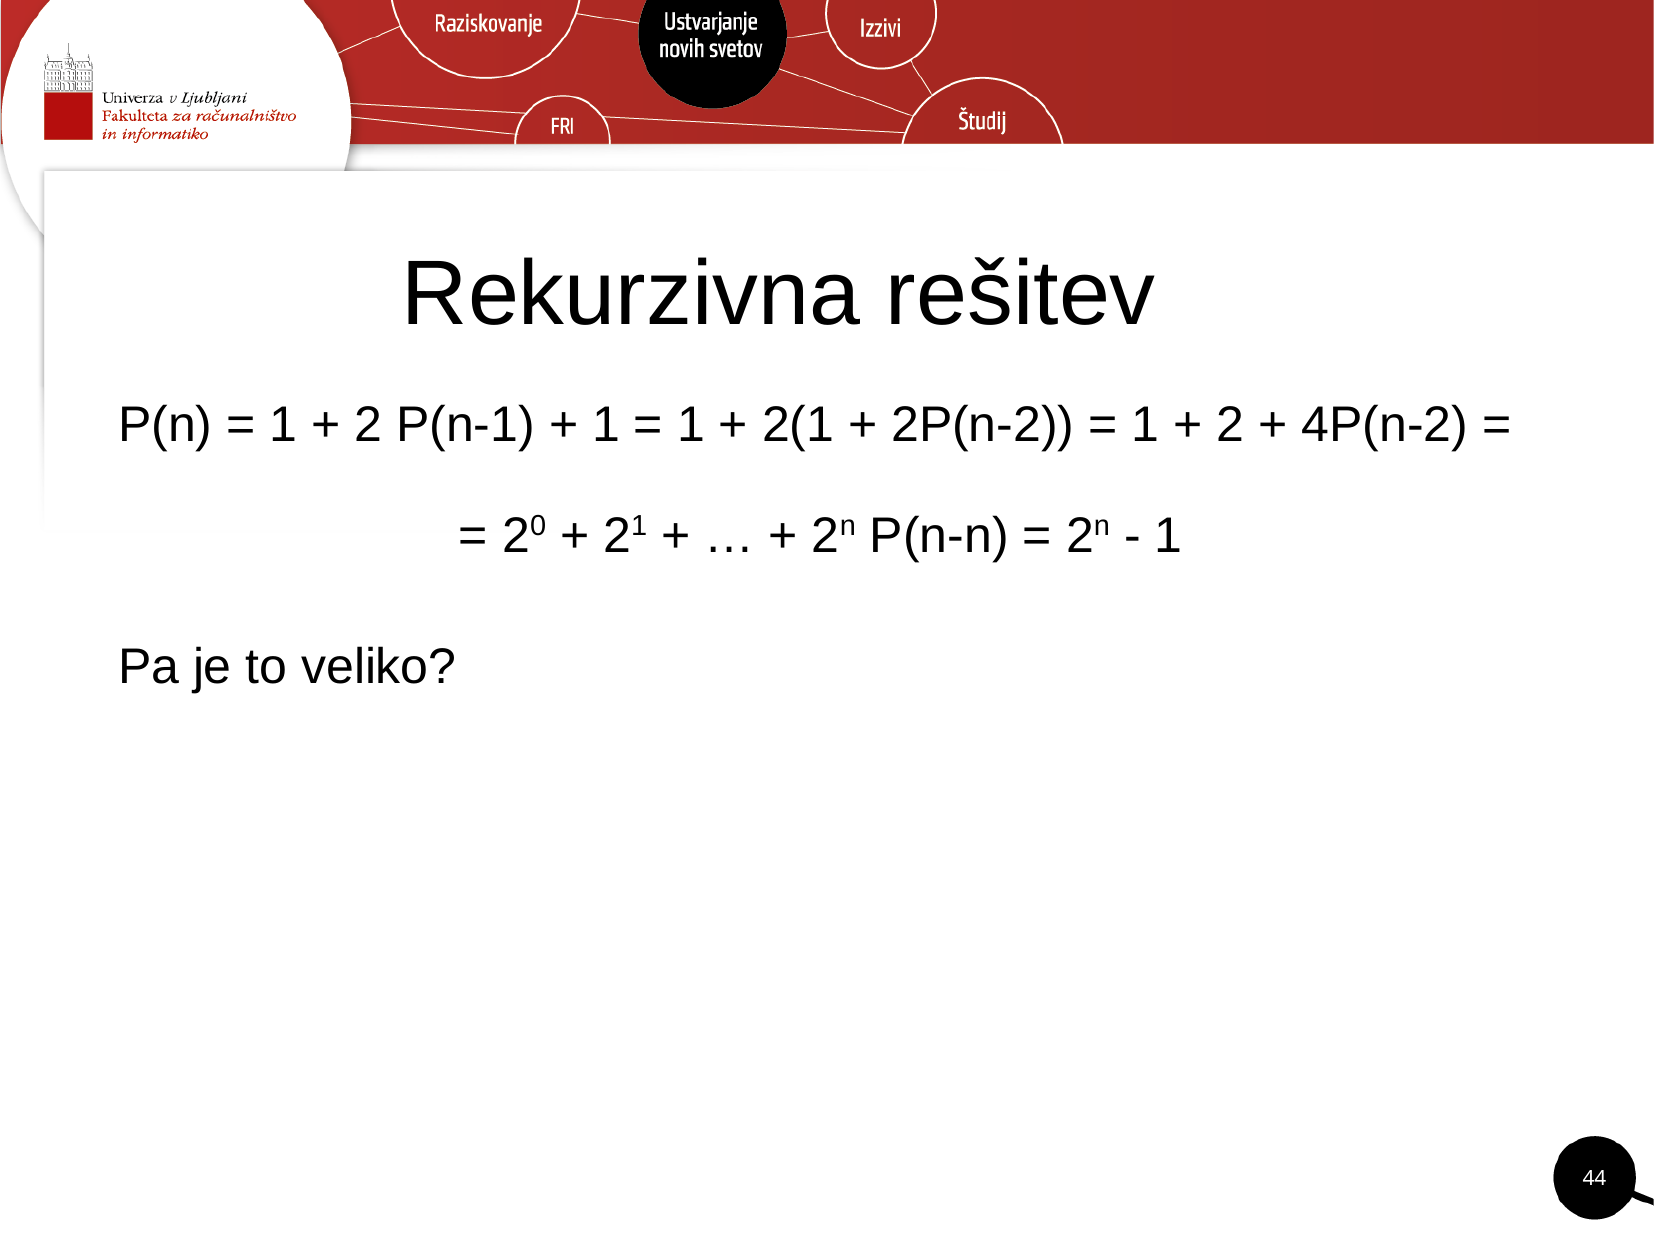

Rekurzivna rešitev
# P(n) = 1 + 2 P(n-1) + 1 = 1 + 2(1 + 2P(n-2)) = 1 + 2 + 4P(n-2) =
= 20 + 21 + … + 2n P(n-n) = 2n - 1
Pa je to veliko?